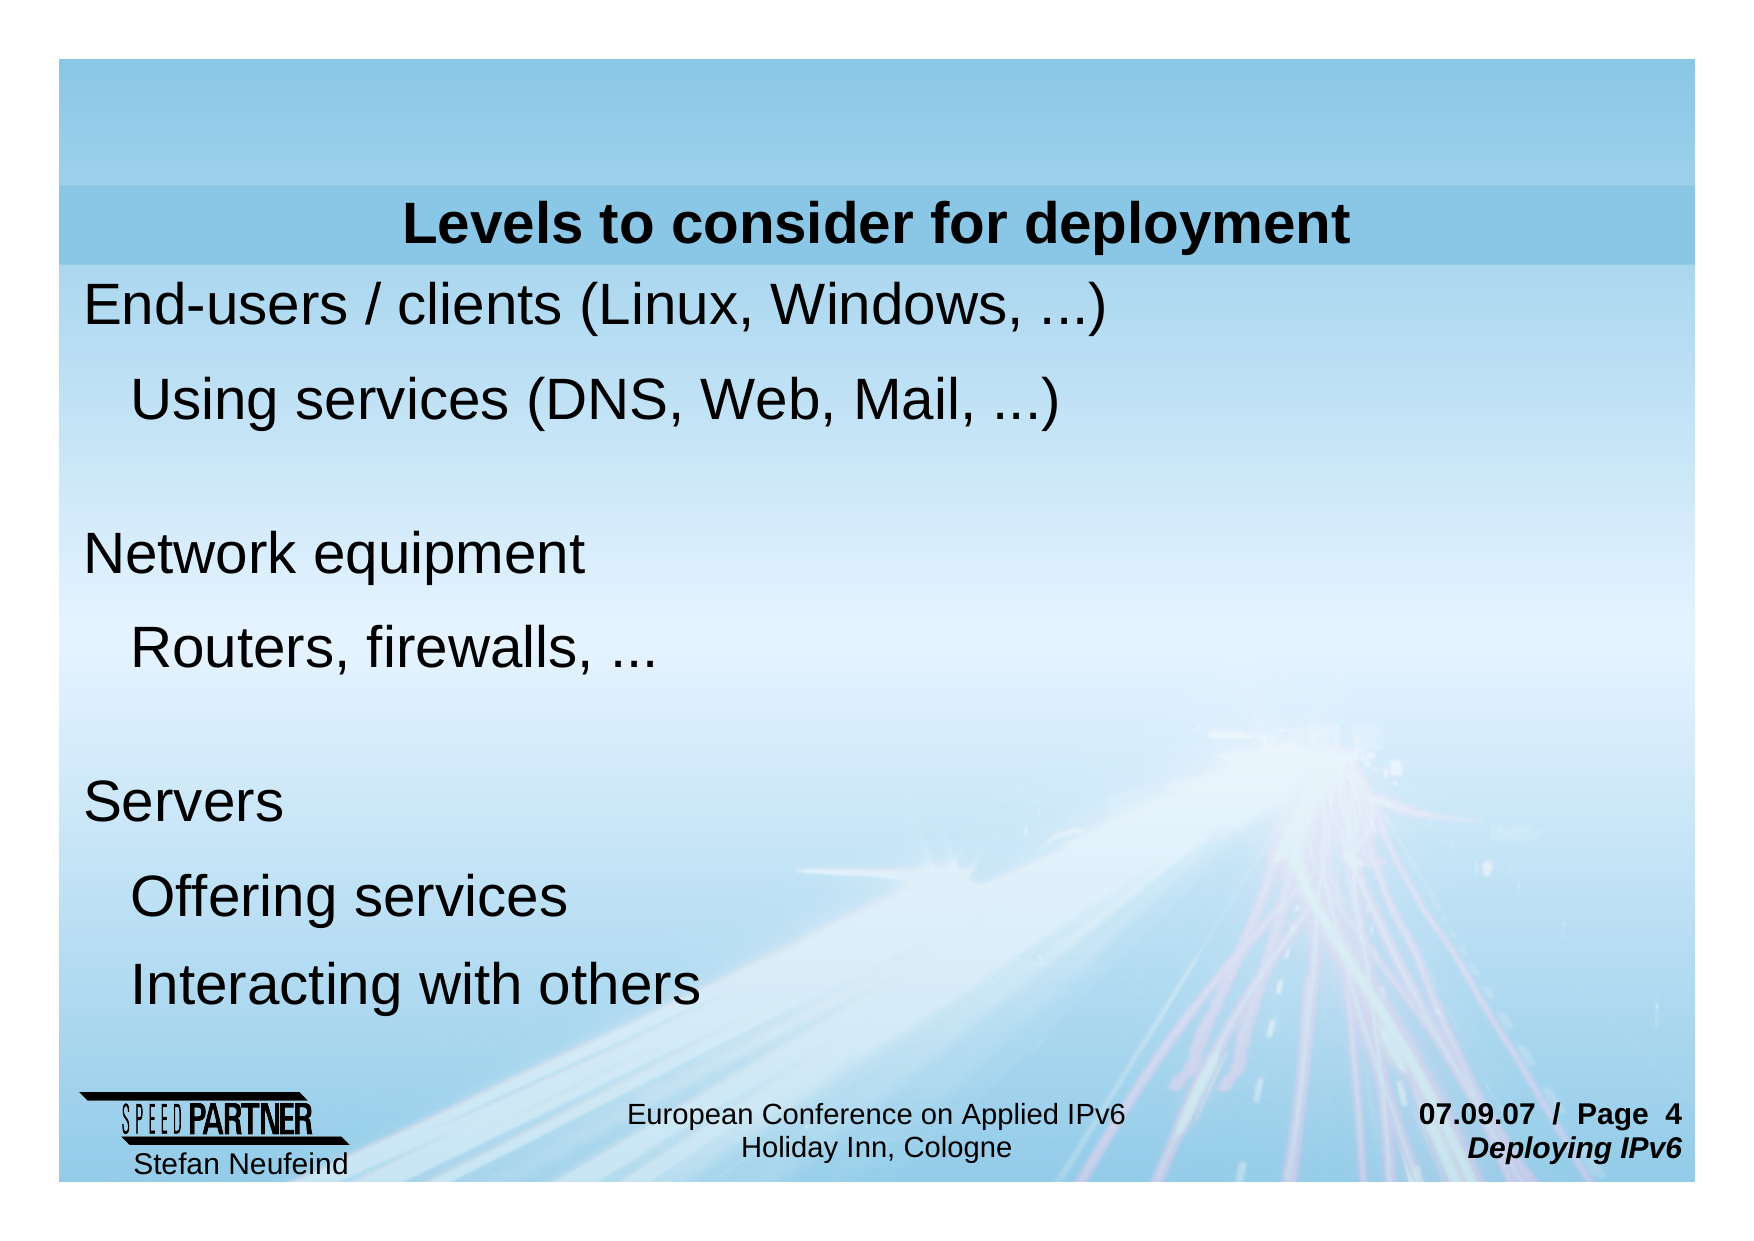

# Levels to consider for deployment
End-users / clients (Linux, Windows, ...)
Using services (DNS, Web, Mail, ...)
Network equipment
Routers, firewalls, ...
Servers
Offering services
Interacting with others